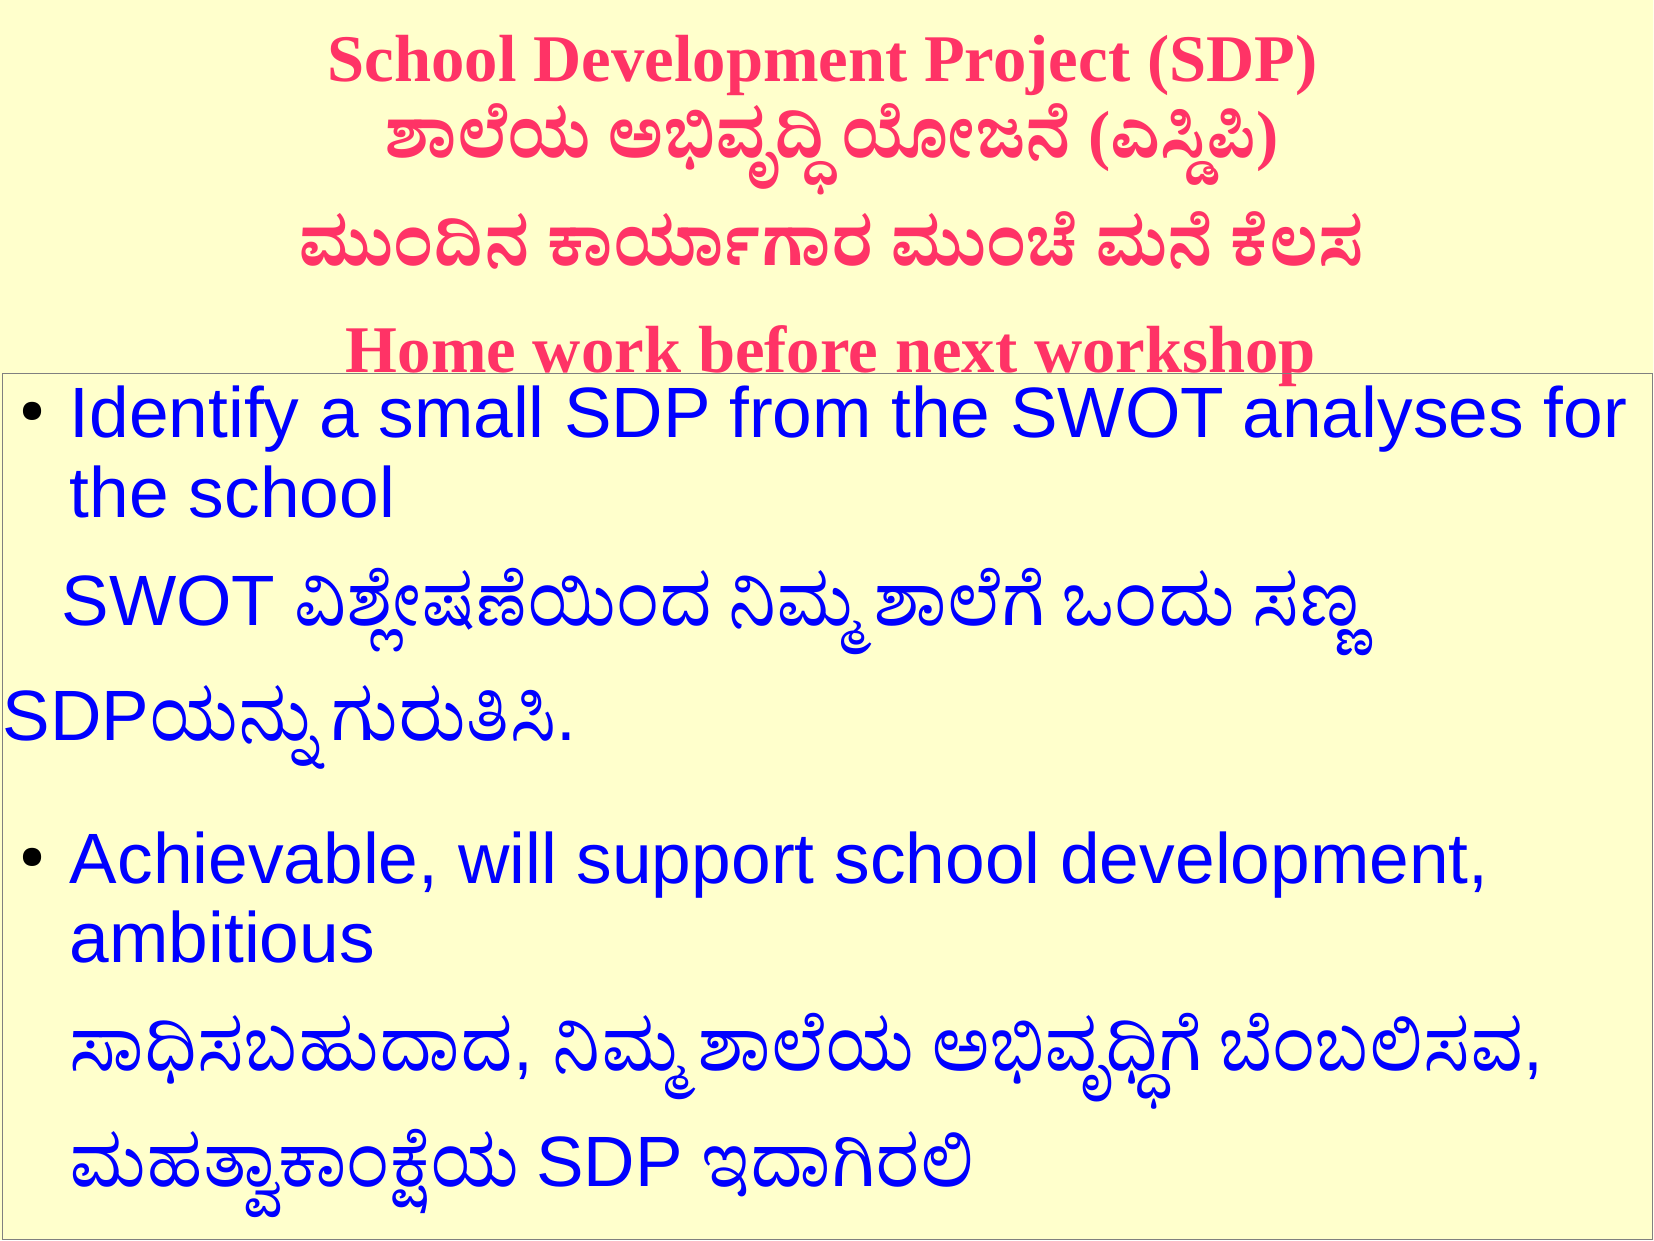

# School Development Project (SDP) ಶಾಲೆಯ ಅಭಿವೃದ್ಧಿ ಯೋಜನೆ (ಎಸ್ಡಿಪಿ) ಮುಂದಿನ ಕಾರ್ಯಾಗಾರ ಮುಂಚೆ ಮನೆ ಕೆಲಸ Home work before next workshop
Identify a small SDP from the SWOT analyses for the school
 SWOT ವಿಶ್ಲೇಷಣೆಯಿಂದ ನಿಮ್ಮ ಶಾಲೆಗೆ ಒಂದು ಸಣ್ಣ SDPಯನ್ನು ಗುರುತಿಸಿ.
Achievable, will support school development, ambitious
ಸಾಧಿಸಬಹುದಾದ, ನಿಮ್ಮ ಶಾಲೆಯ ಅಭಿವೃಧ್ಧಿಗೆ ಬೆಂಬಲಿಸವ, ಮಹತ್ವಾಕಾಂಕ್ಷೆಯ SDP ಇದಾಗಿರಲಿ